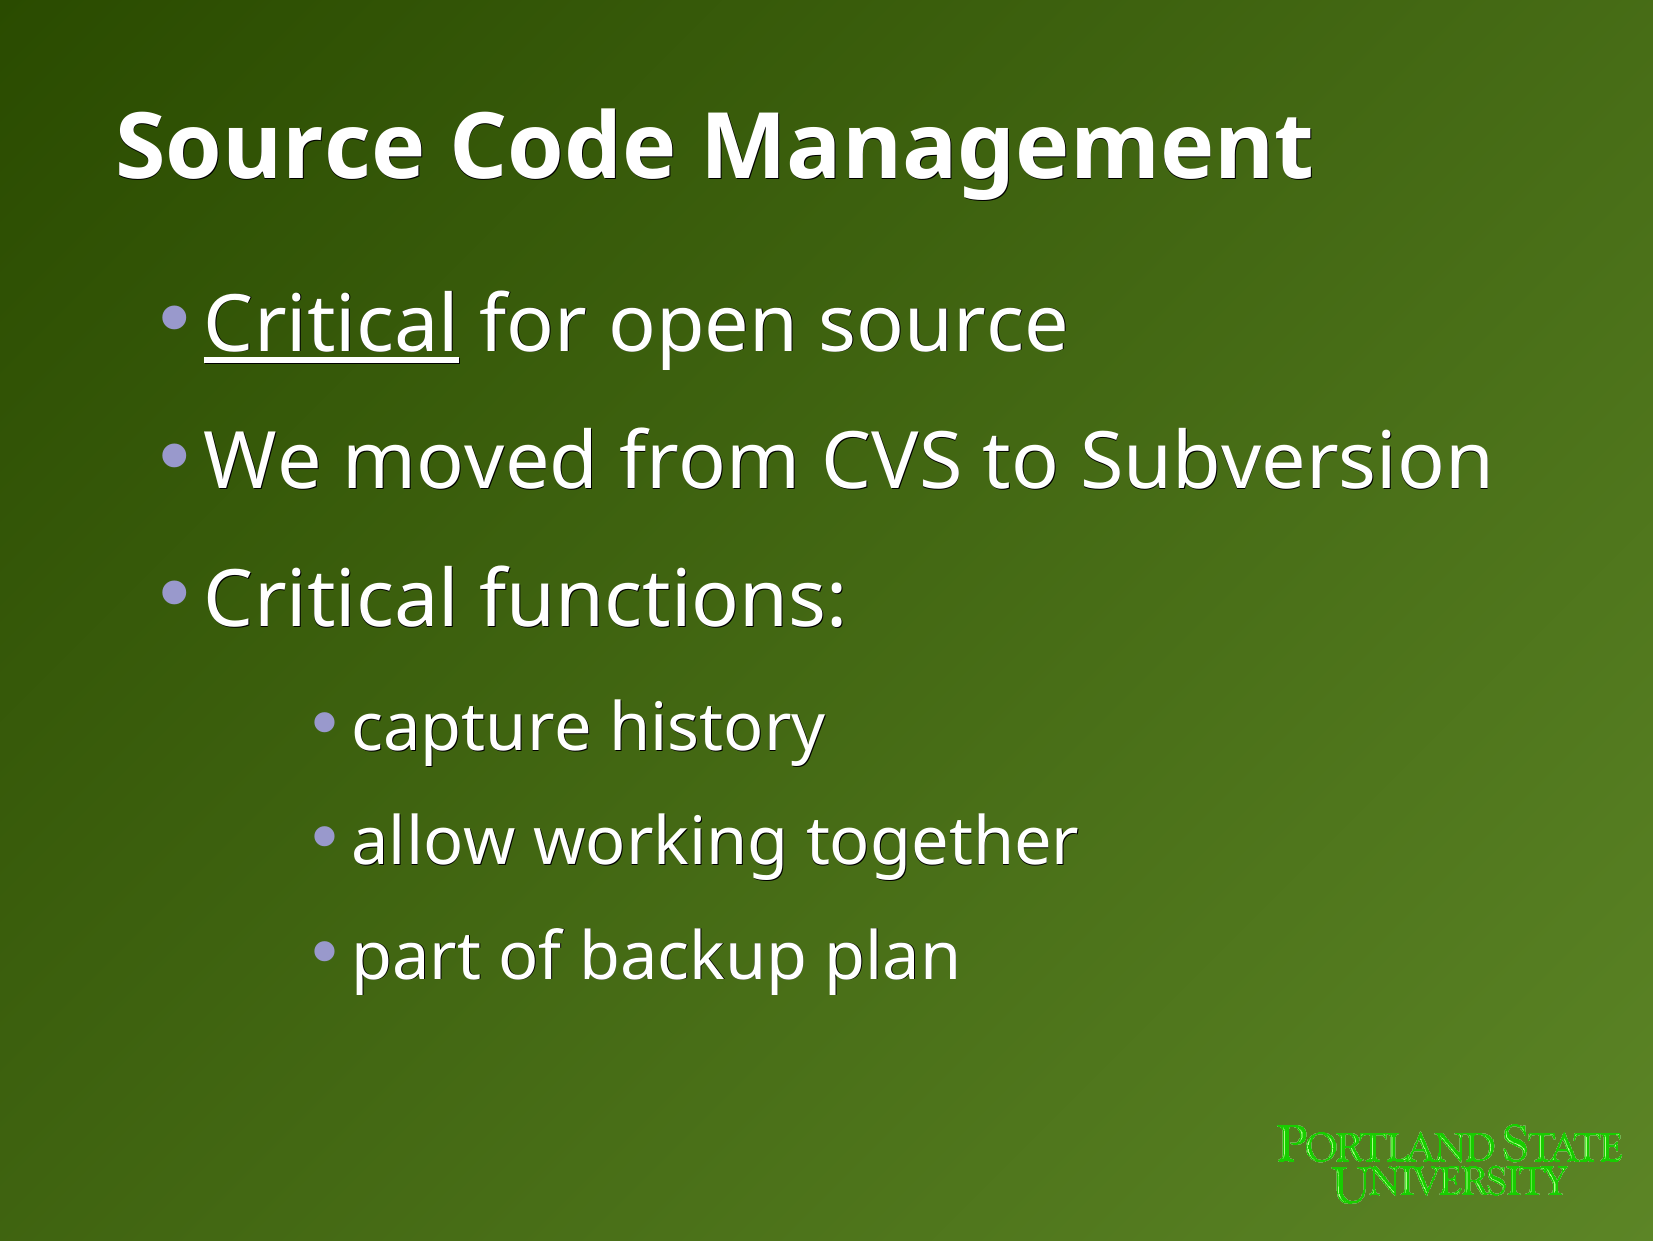

# Source Code Management
Critical for open source
We moved from CVS to Subversion
Critical functions:
capture history
allow working together
part of backup plan